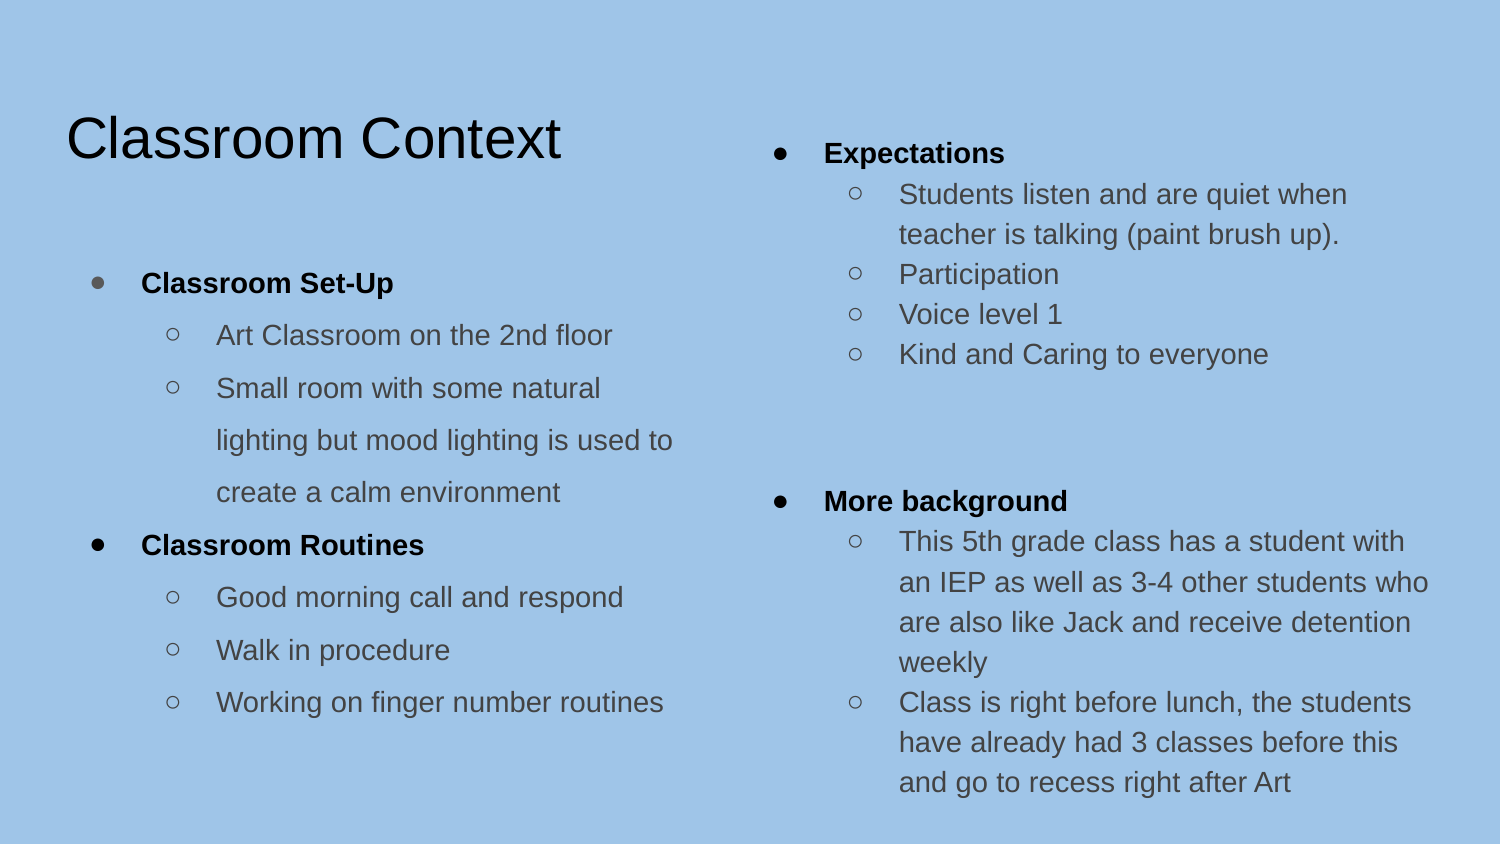

Expectations
Students listen and are quiet when teacher is talking (paint brush up).
Participation
Voice level 1
Kind and Caring to everyone
More background
This 5th grade class has a student with an IEP as well as 3-4 other students who are also like Jack and receive detention weekly
Class is right before lunch, the students have already had 3 classes before this and go to recess right after Art
# Classroom Context
Classroom Set-Up
Art Classroom on the 2nd floor
Small room with some natural lighting but mood lighting is used to create a calm environment
Classroom Routines
Good morning call and respond
Walk in procedure
Working on finger number routines